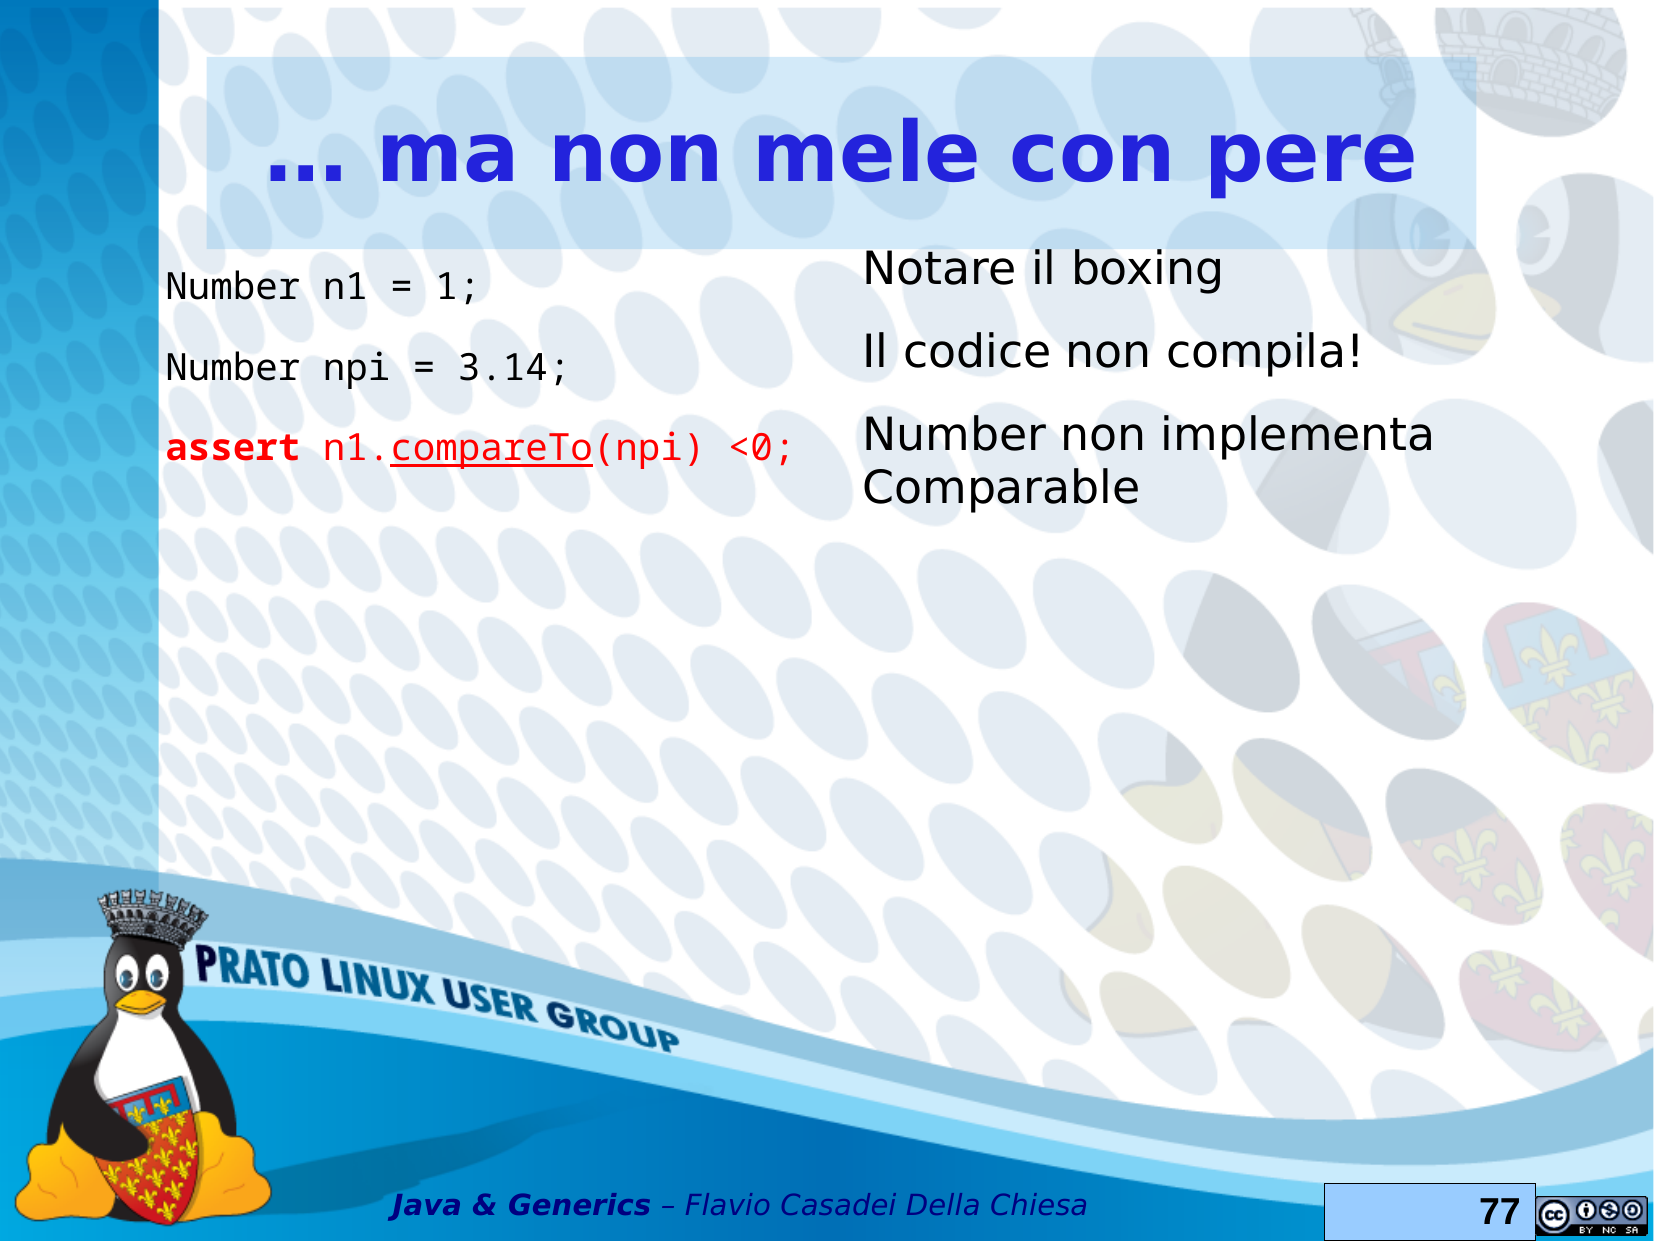

# … ma non mele con pere
Notare il boxing
Il codice non compila!
Number non implementa Comparable
Number n1 = 1;
Number npi = 3.14;
assert n1.compareTo(npi) <0;